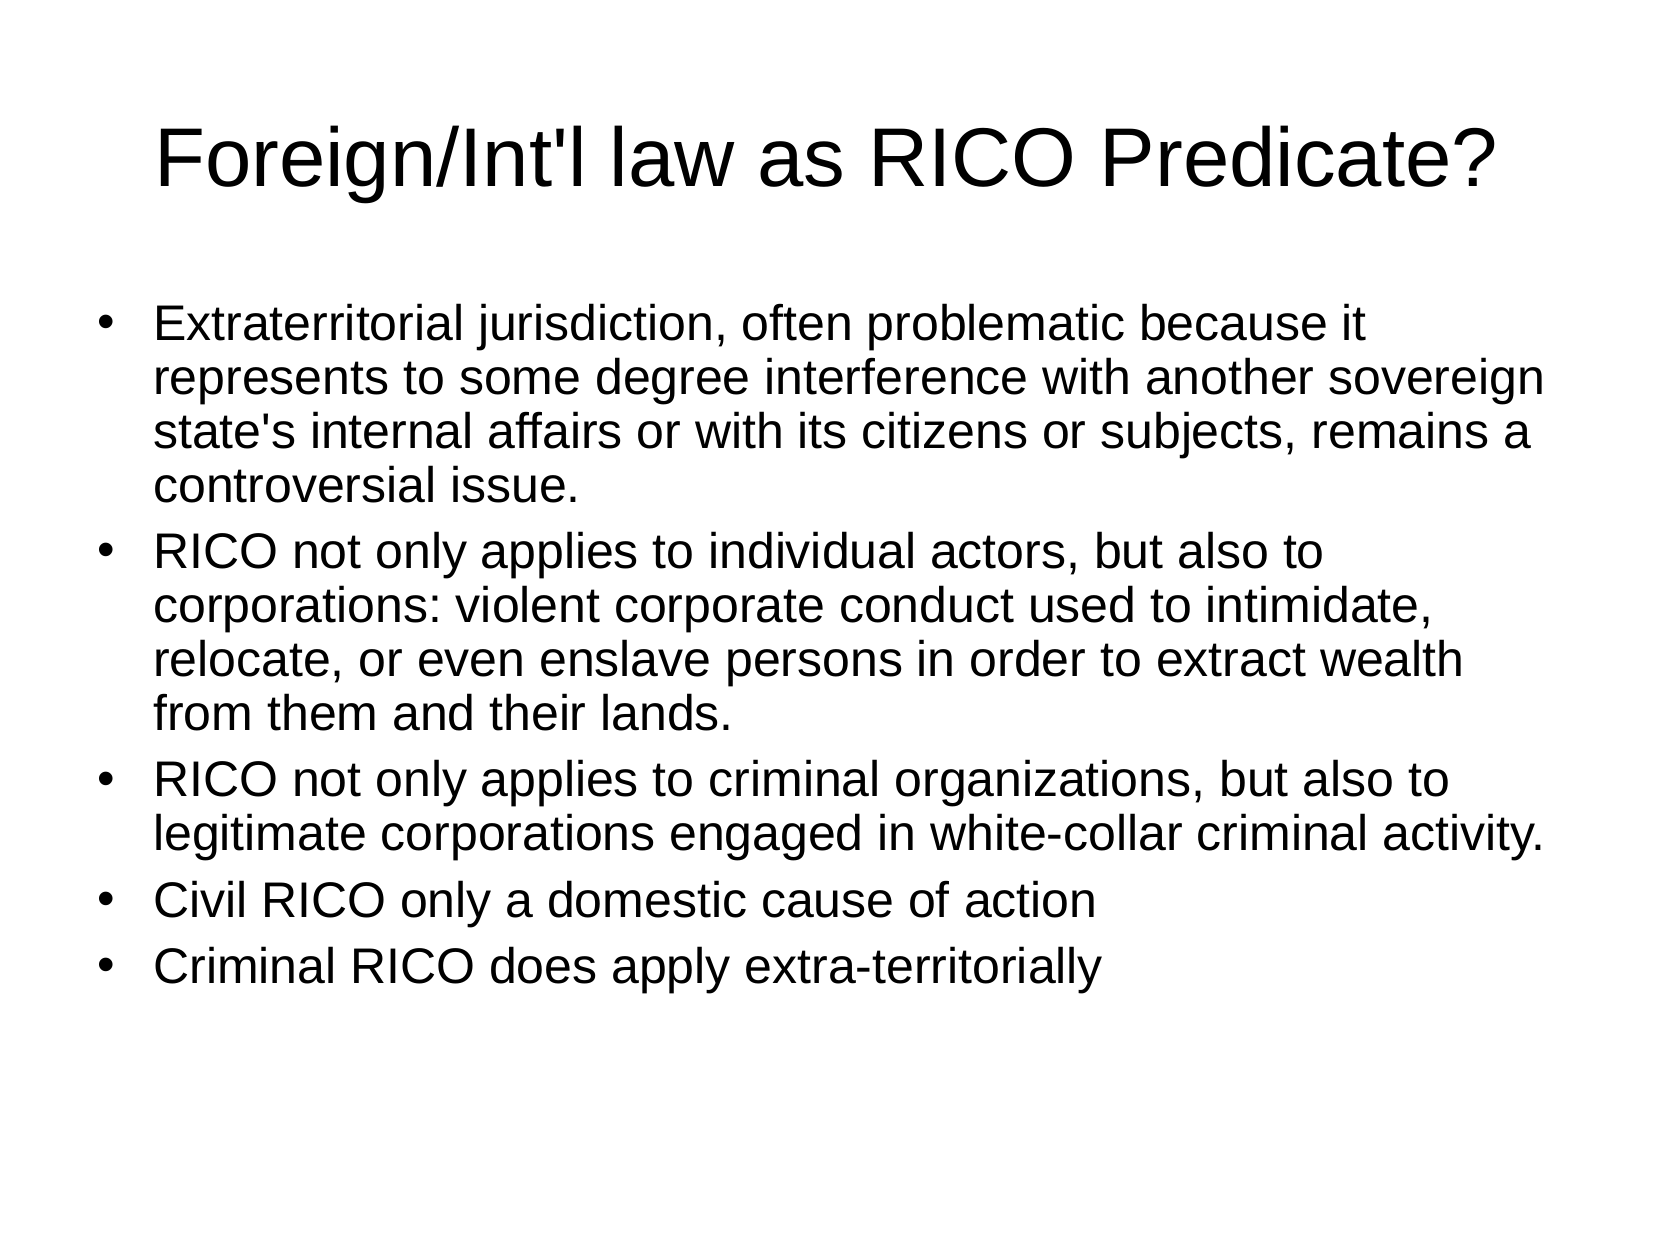

# Foreign/Int'l law as RICO Predicate?
Extraterritorial jurisdiction, often problematic because it represents to some degree interference with another sovereign state's internal affairs or with its citizens or subjects, remains a controversial issue.
RICO not only applies to individual actors, but also to corporations: violent corporate conduct used to intimidate, relocate, or even enslave persons in order to extract wealth from them and their lands.
RICO not only applies to criminal organizations, but also to legitimate corporations engaged in white-collar criminal activity.
Civil RICO only a domestic cause of action
Criminal RICO does apply extra-territorially